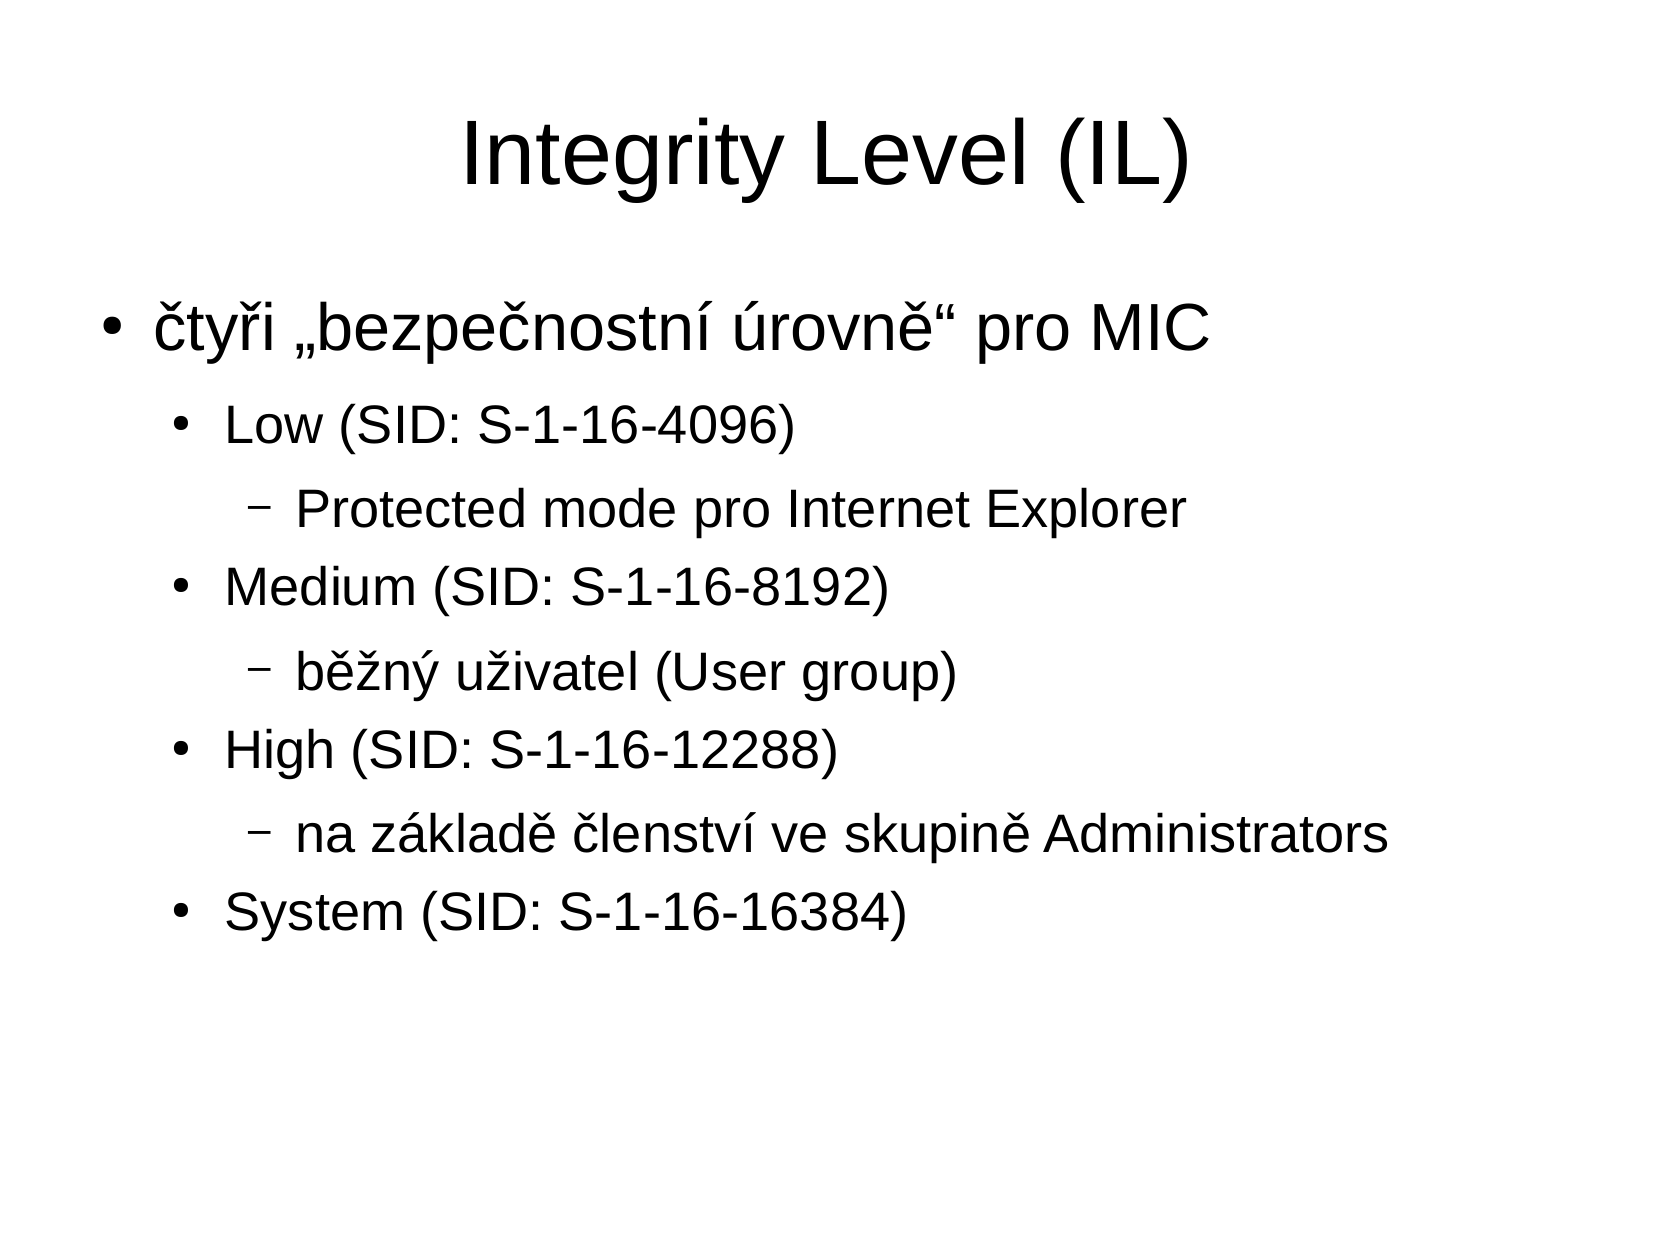

# Integrity Level (IL)
čtyři „bezpečnostní úrovně“ pro MIC
Low (SID: S-1-16-4096)
Protected mode pro Internet Explorer
Medium (SID: S-1-16-8192)
běžný uživatel (User group)
High (SID: S-1-16-12288)
na základě členství ve skupině Administrators
System (SID: S-1-16-16384)